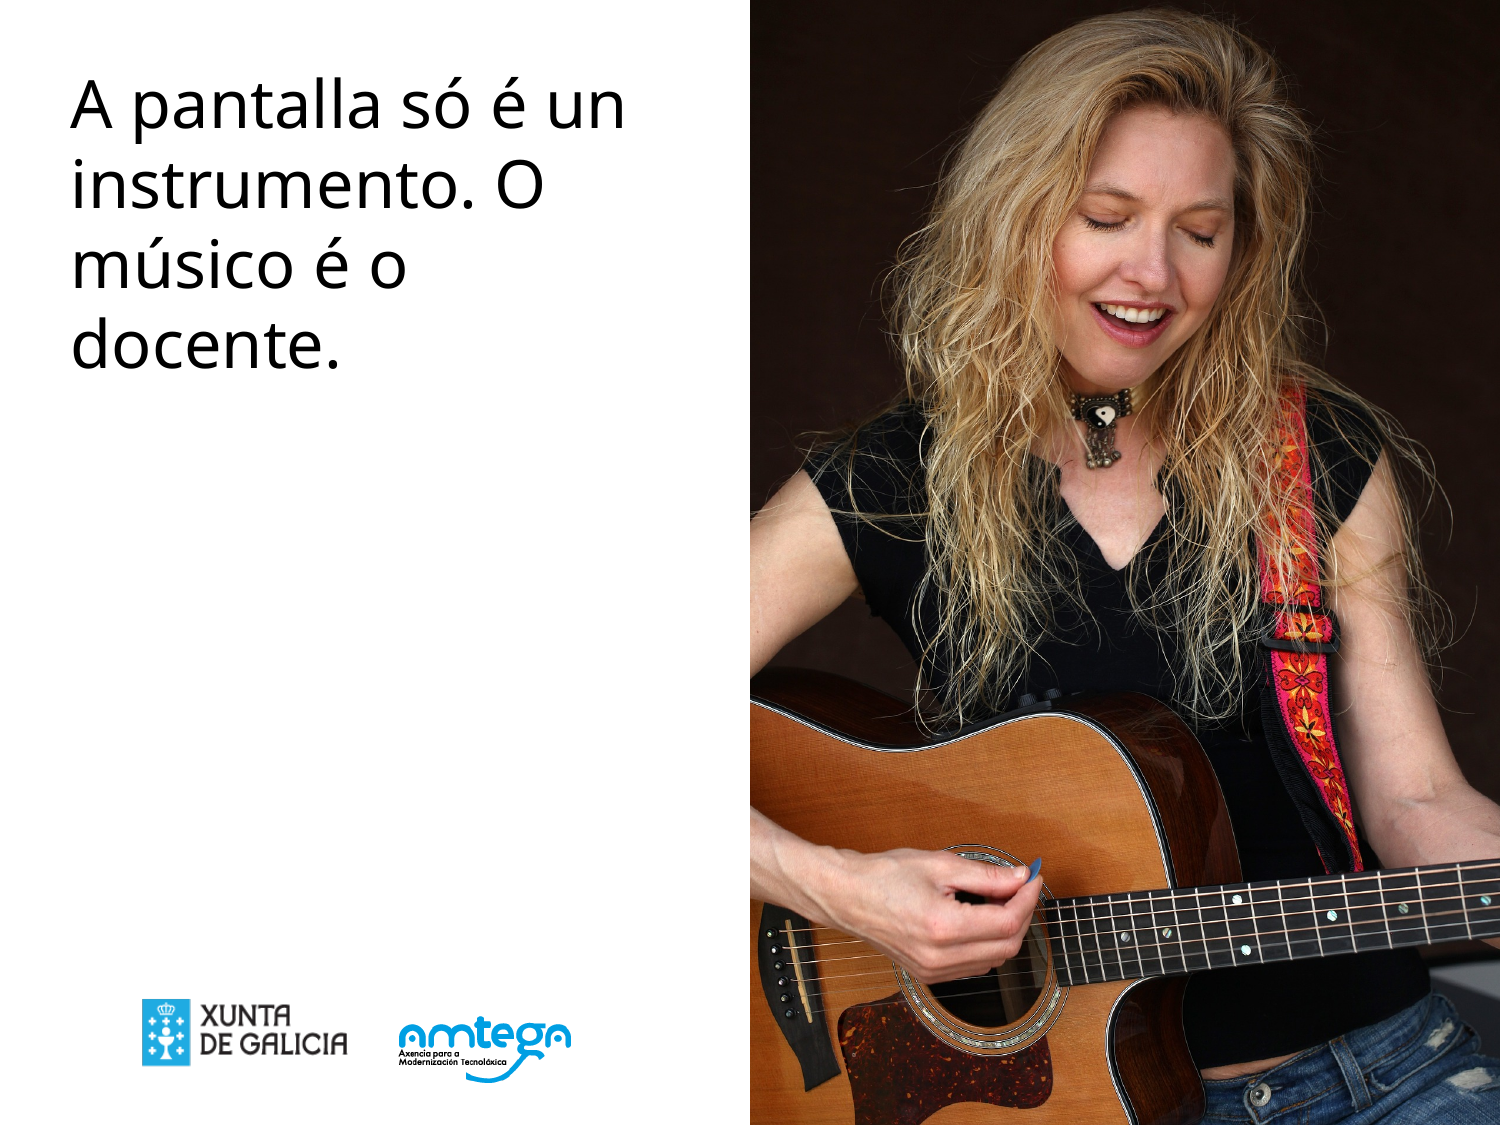

# A pantalla só é un instrumento. O músico é o docente.